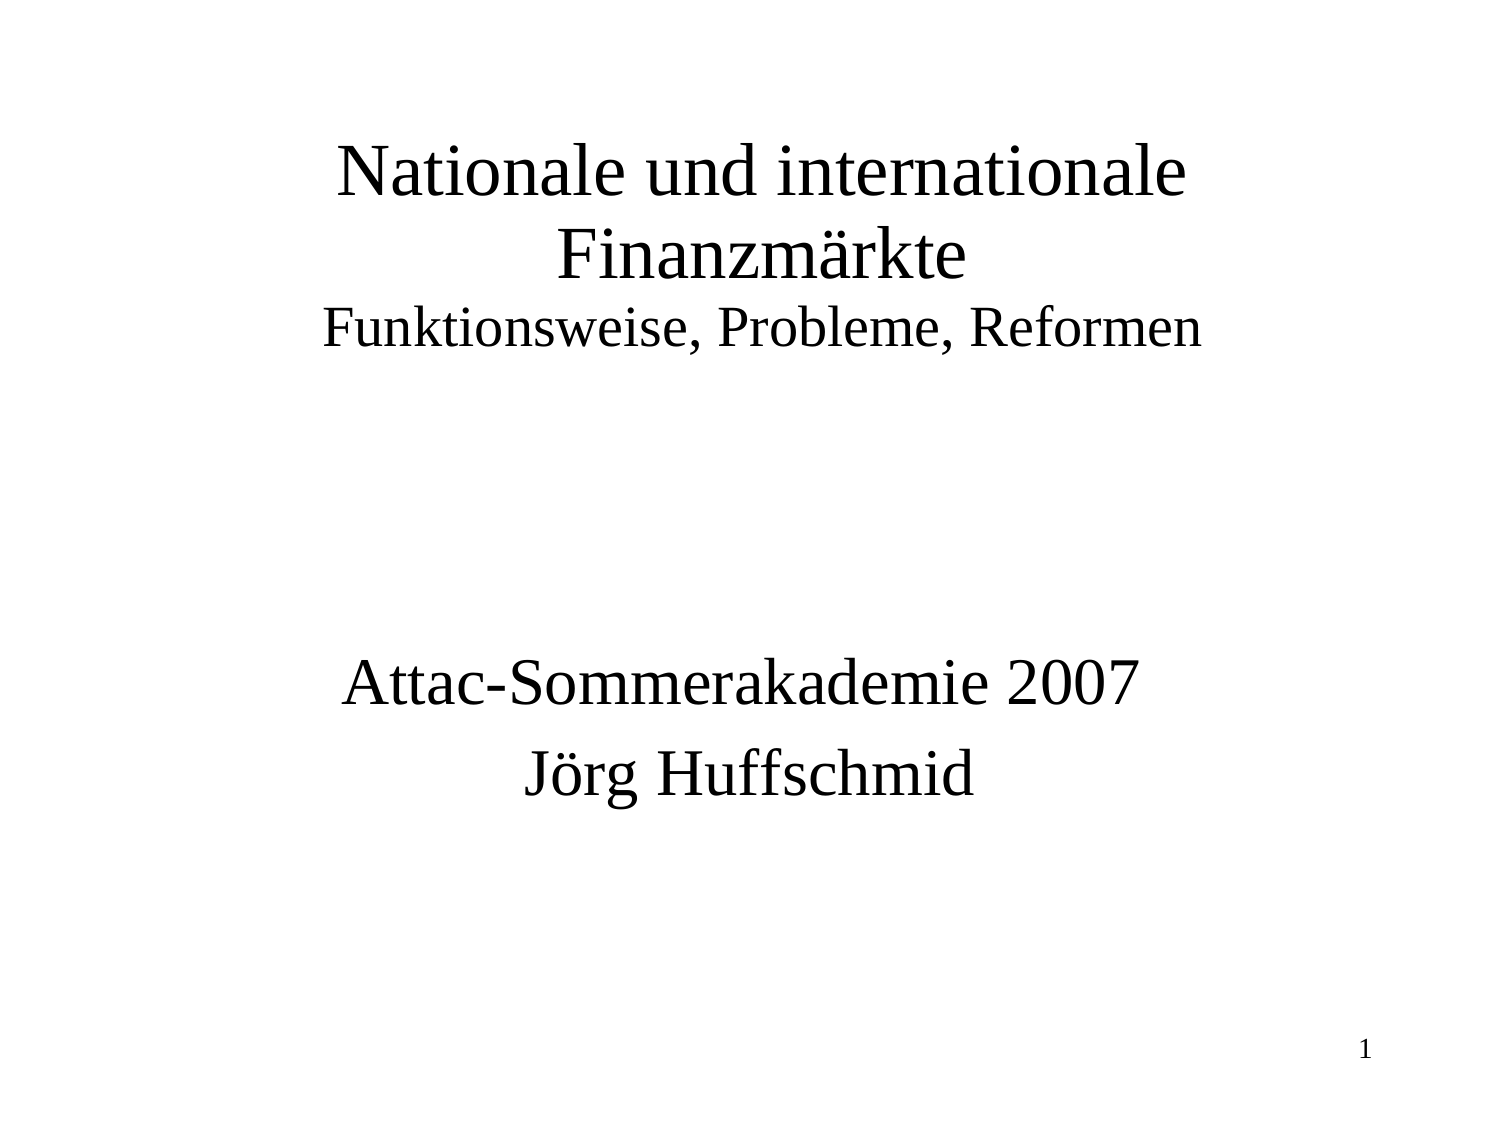

# Nationale und internationale Finanzmärkte Funktionsweise, Probleme, Reformen
Attac-Sommerakademie 2007
Jörg Huffschmid
1